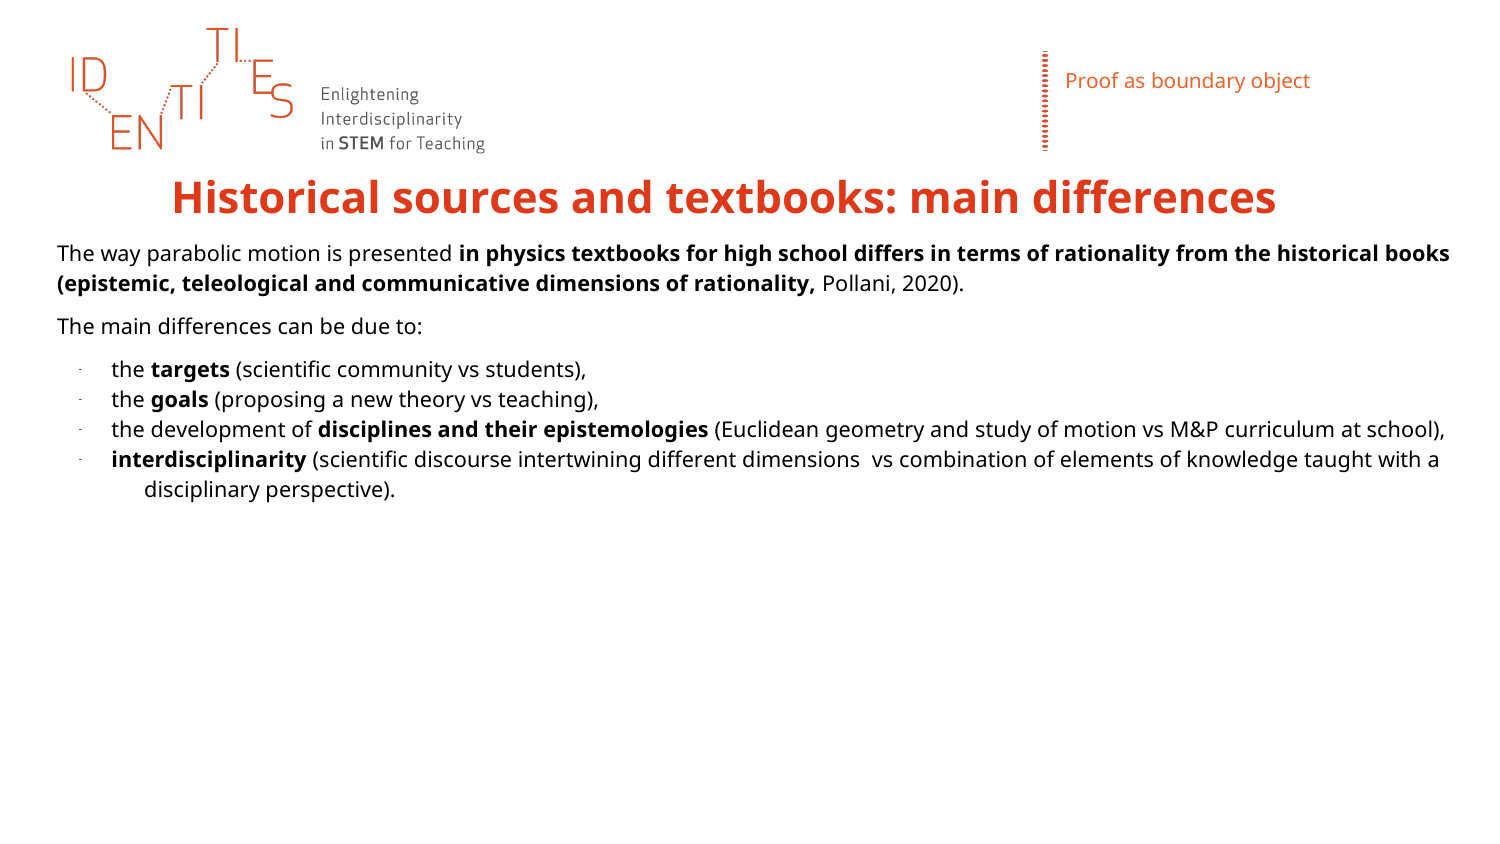

Proof as boundary object
Historical sources and textbooks: main differences
# The way parabolic motion is presented in physics textbooks for high school differs in terms of rationality from the historical books (epistemic, teleological and communicative dimensions of rationality, Pollani, 2020).
The main differences can be due to:
the targets (scientific community vs students),
the goals (proposing a new theory vs teaching),
the development of disciplines and their epistemologies (Euclidean geometry and study of motion vs M&P curriculum at school),
interdisciplinarity (scientific discourse intertwining different dimensions vs combination of elements of knowledge taught with a disciplinary perspective).